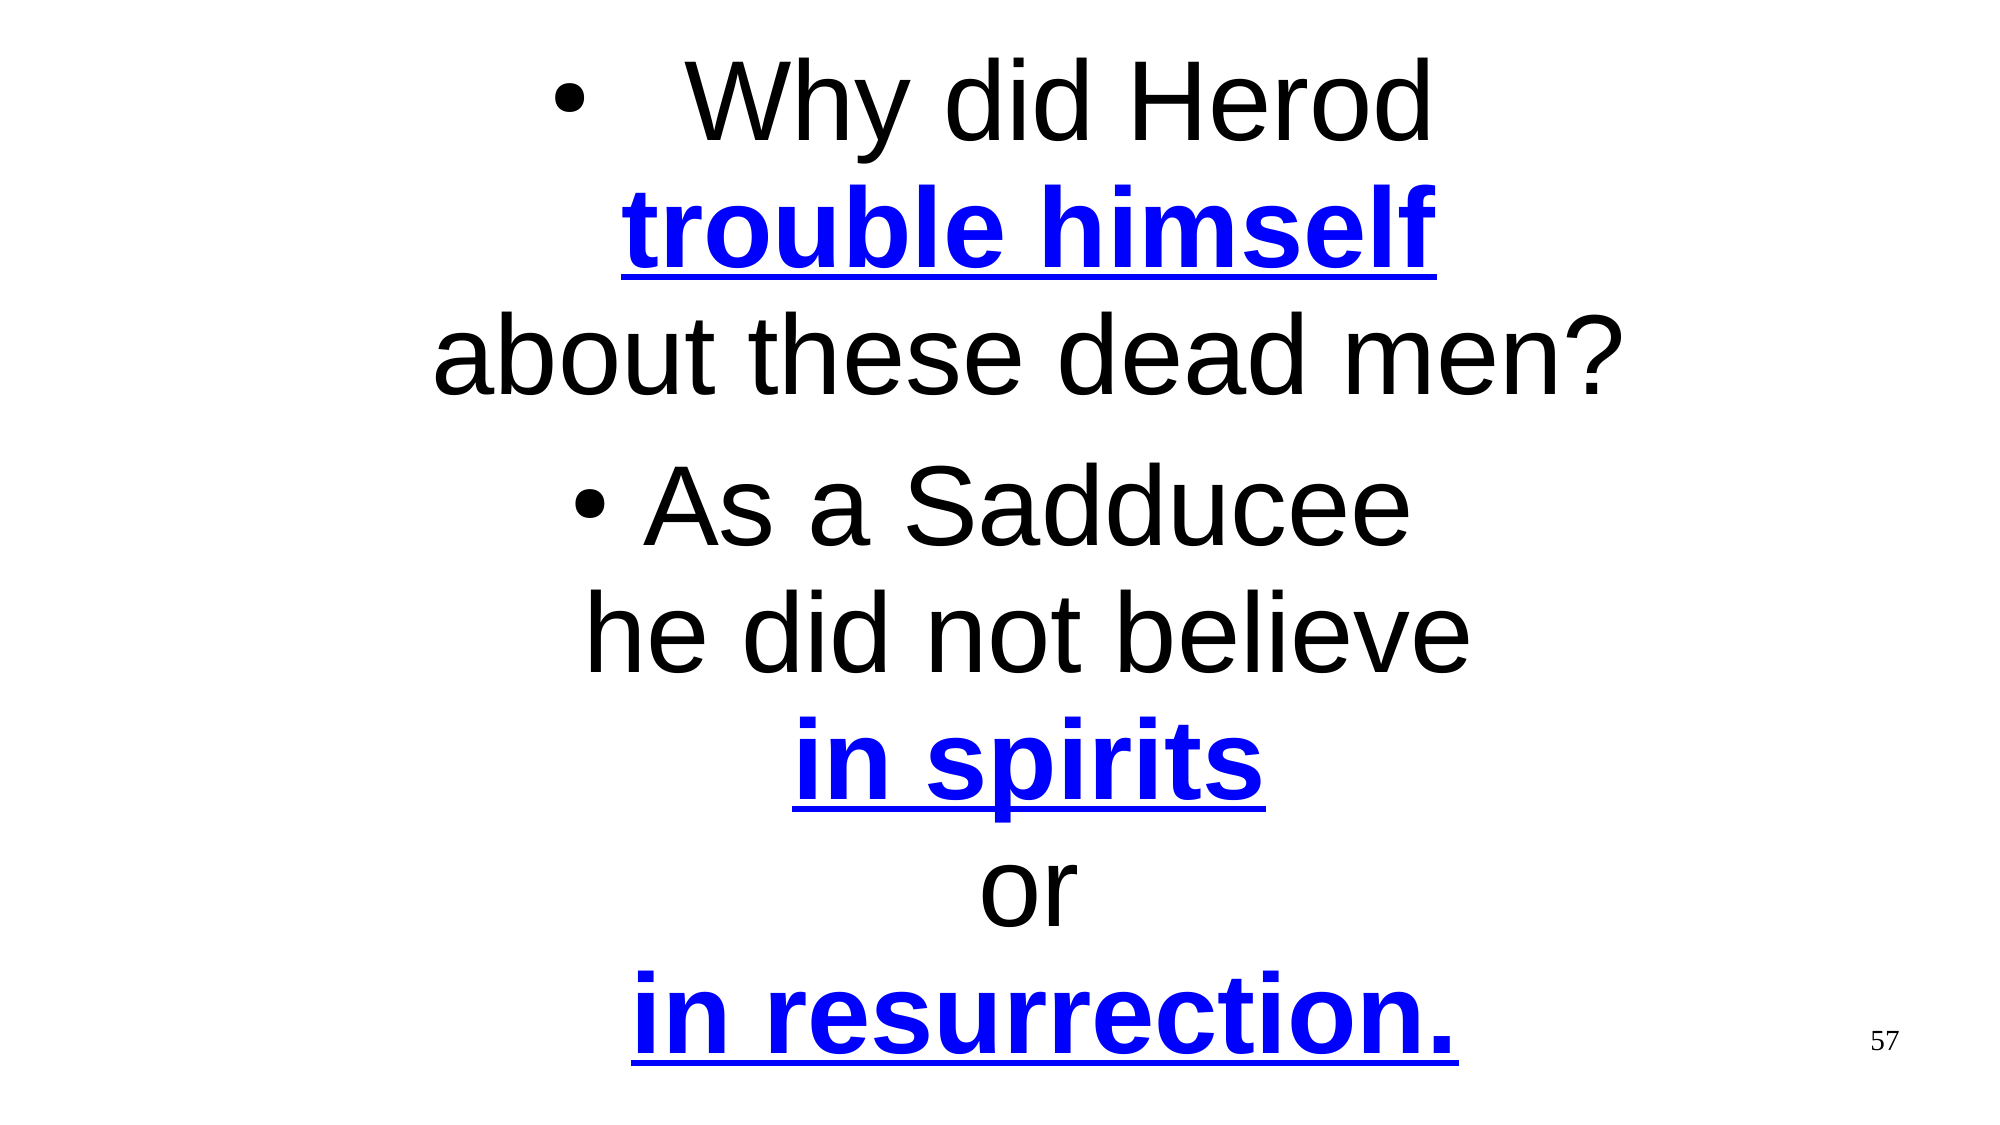

# Why did Herod trouble himself about these dead men?
As a Sadducee
he did not believe
in spirits
or
in resurrection.
57